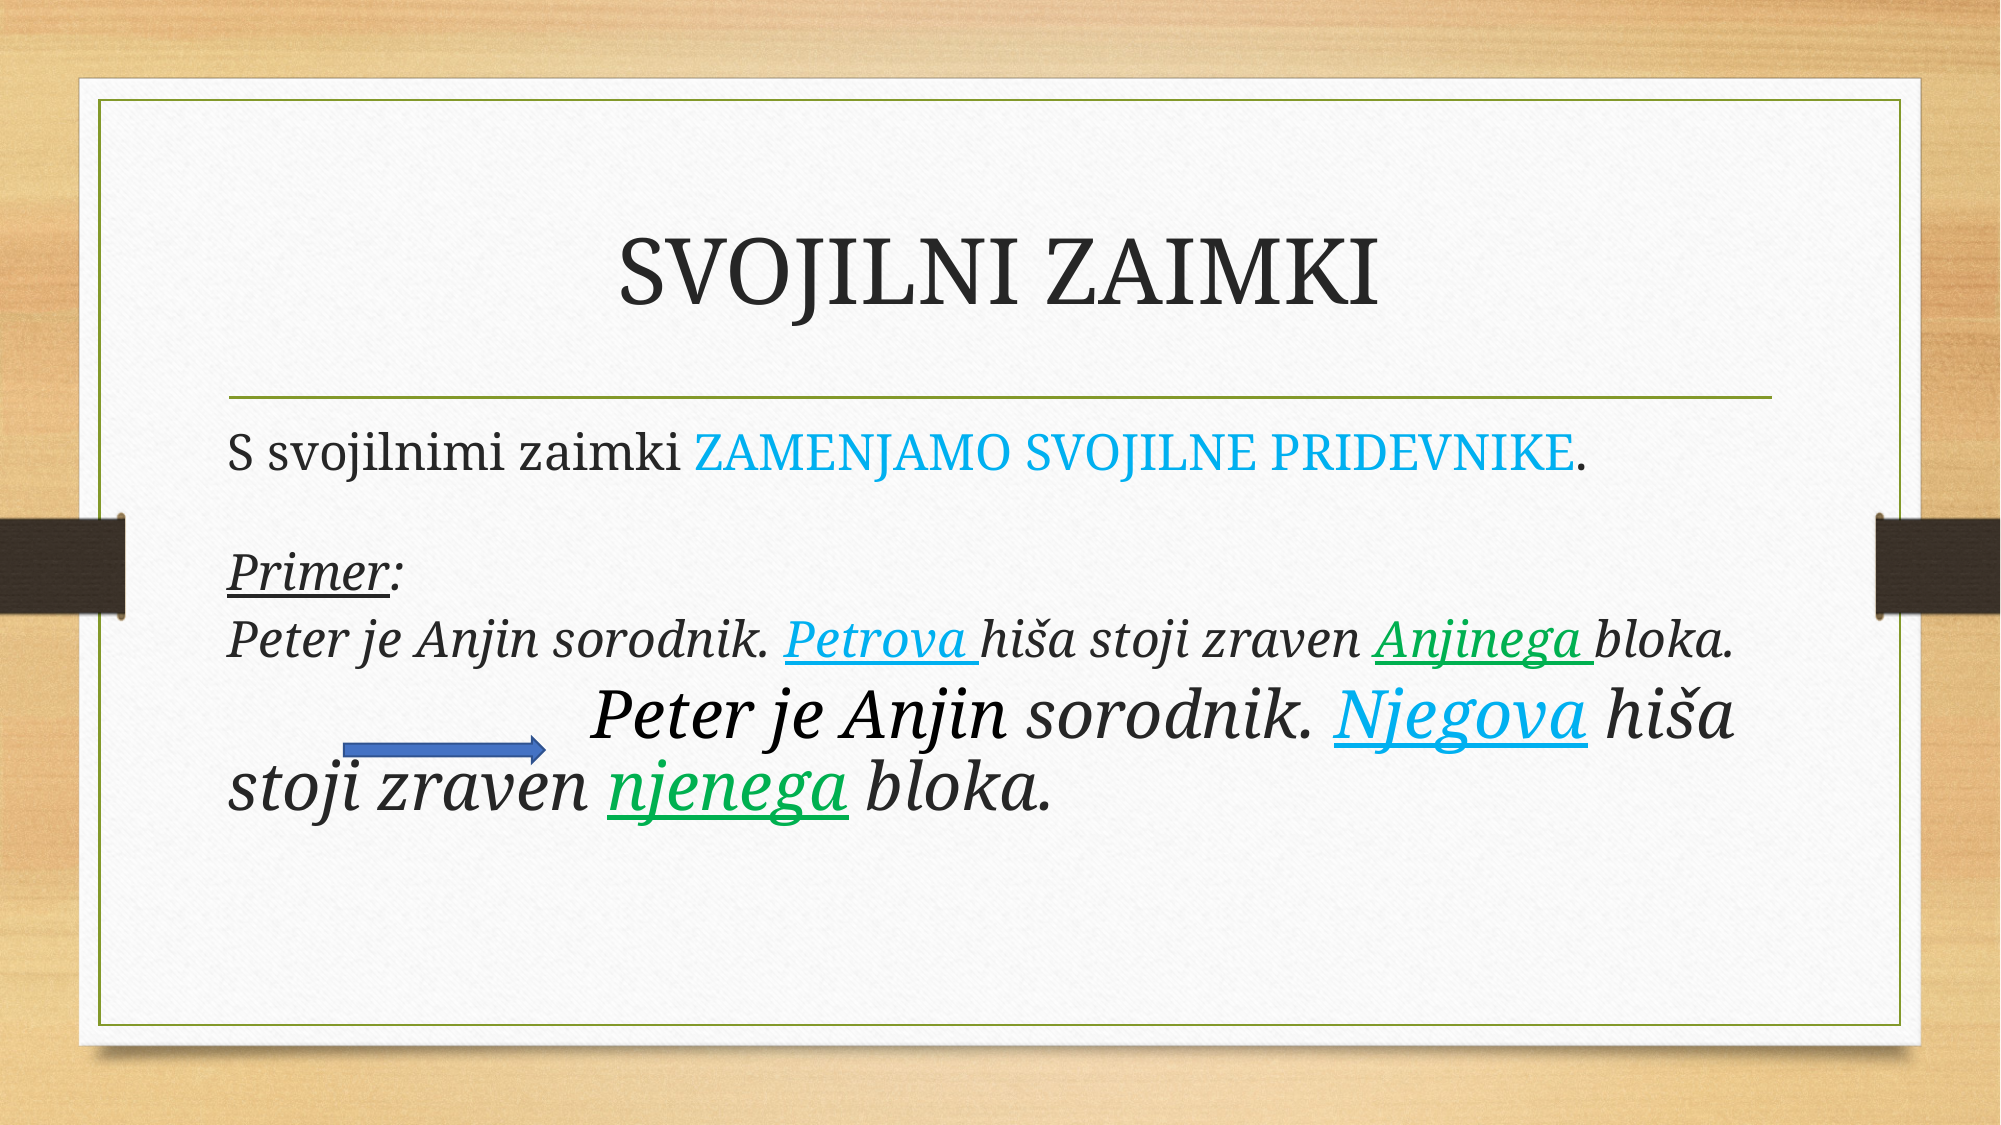

# SVOJILNI ZAIMKI
S svojilnimi zaimki ZAMENJAMO SVOJILNE PRIDEVNIKE.
Primer:
Peter je Anjin sorodnik. Petrova hiša stoji zraven Anjinega bloka.
 Peter je Anjin sorodnik. Njegova hiša stoji zraven njenega bloka.